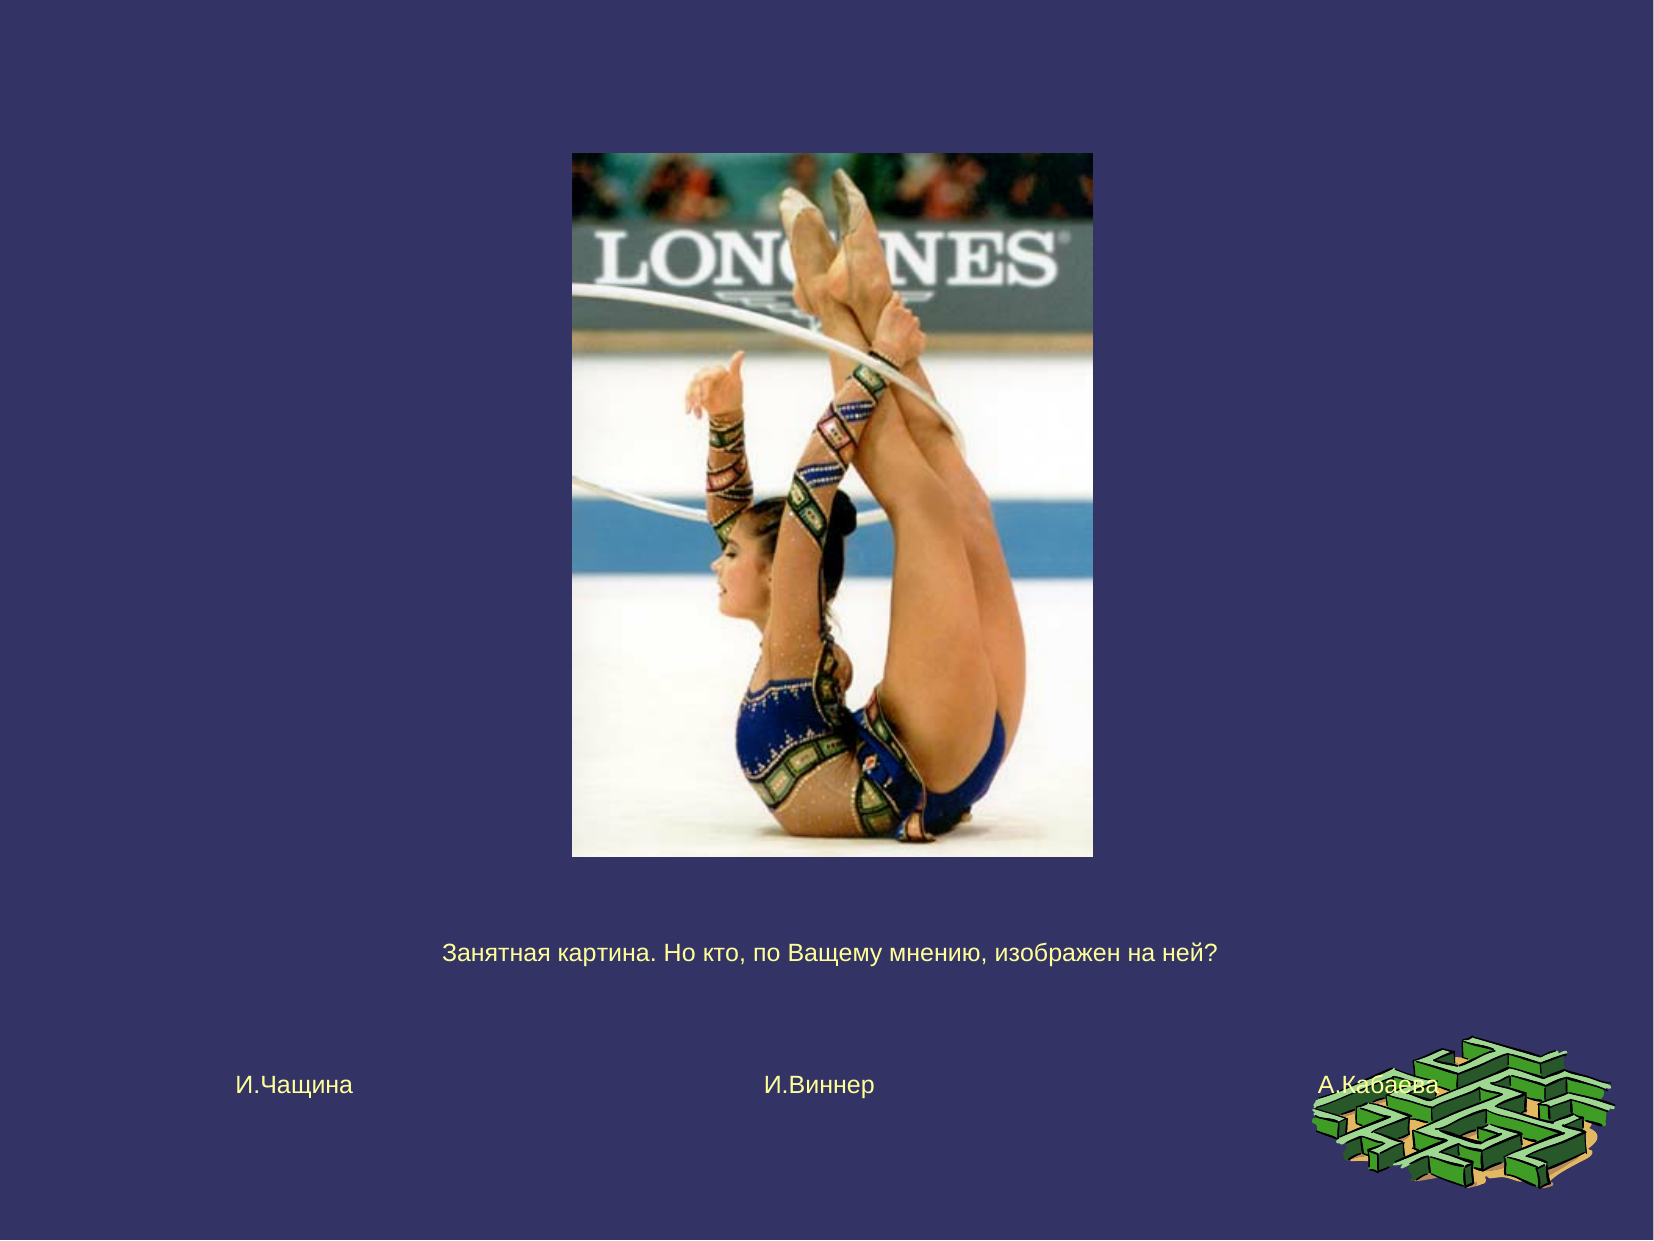

Занятная картина. Но кто, по Ващему мнению, изображен на ней?
 И.Чащина
 И.Виннер
 А.Кабаева